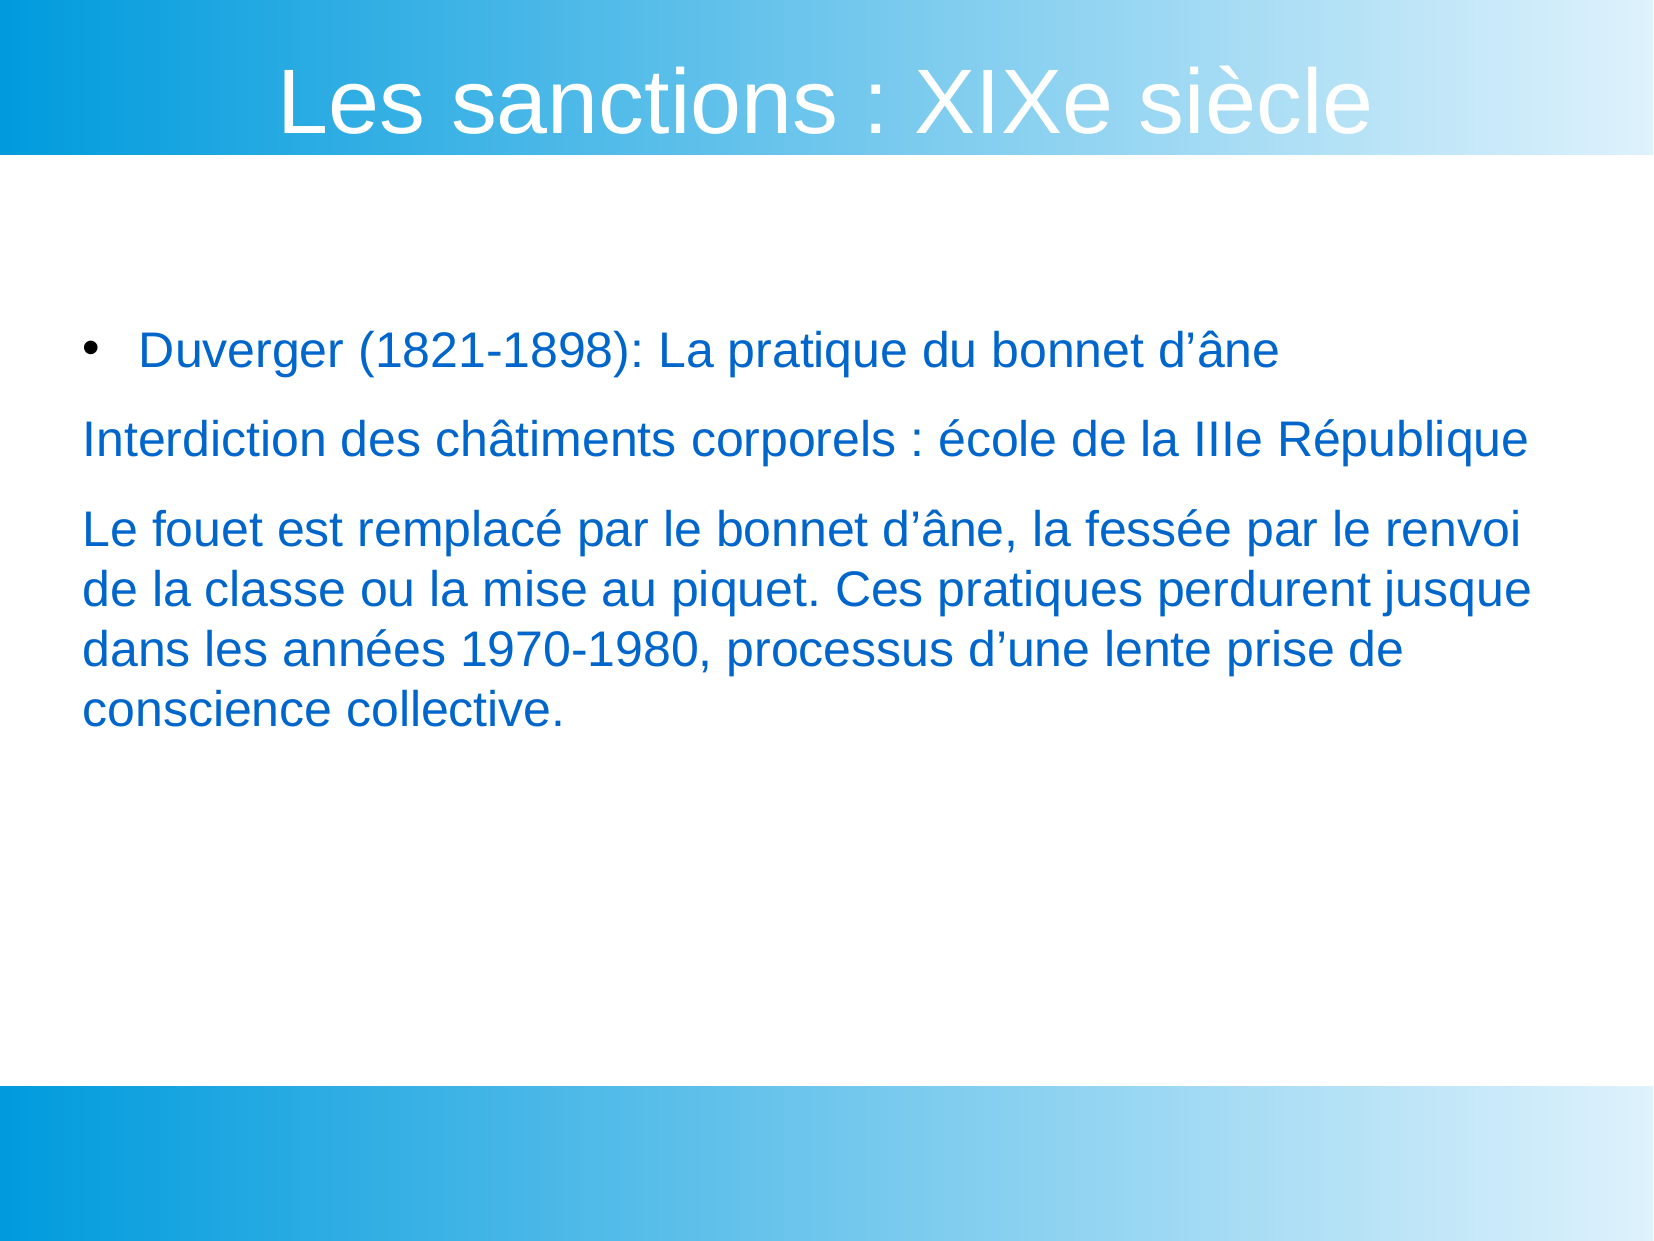

Les sanctions : XIXe siècle
Duverger (1821-1898): La pratique du bonnet d’âne
Interdiction des châtiments corporels : école de la IIIe République
Le fouet est remplacé par le bonnet d’âne, la fessée par le renvoi de la classe ou la mise au piquet. Ces pratiques perdurent jusque dans les années 1970-1980, processus d’une lente prise de conscience collective.